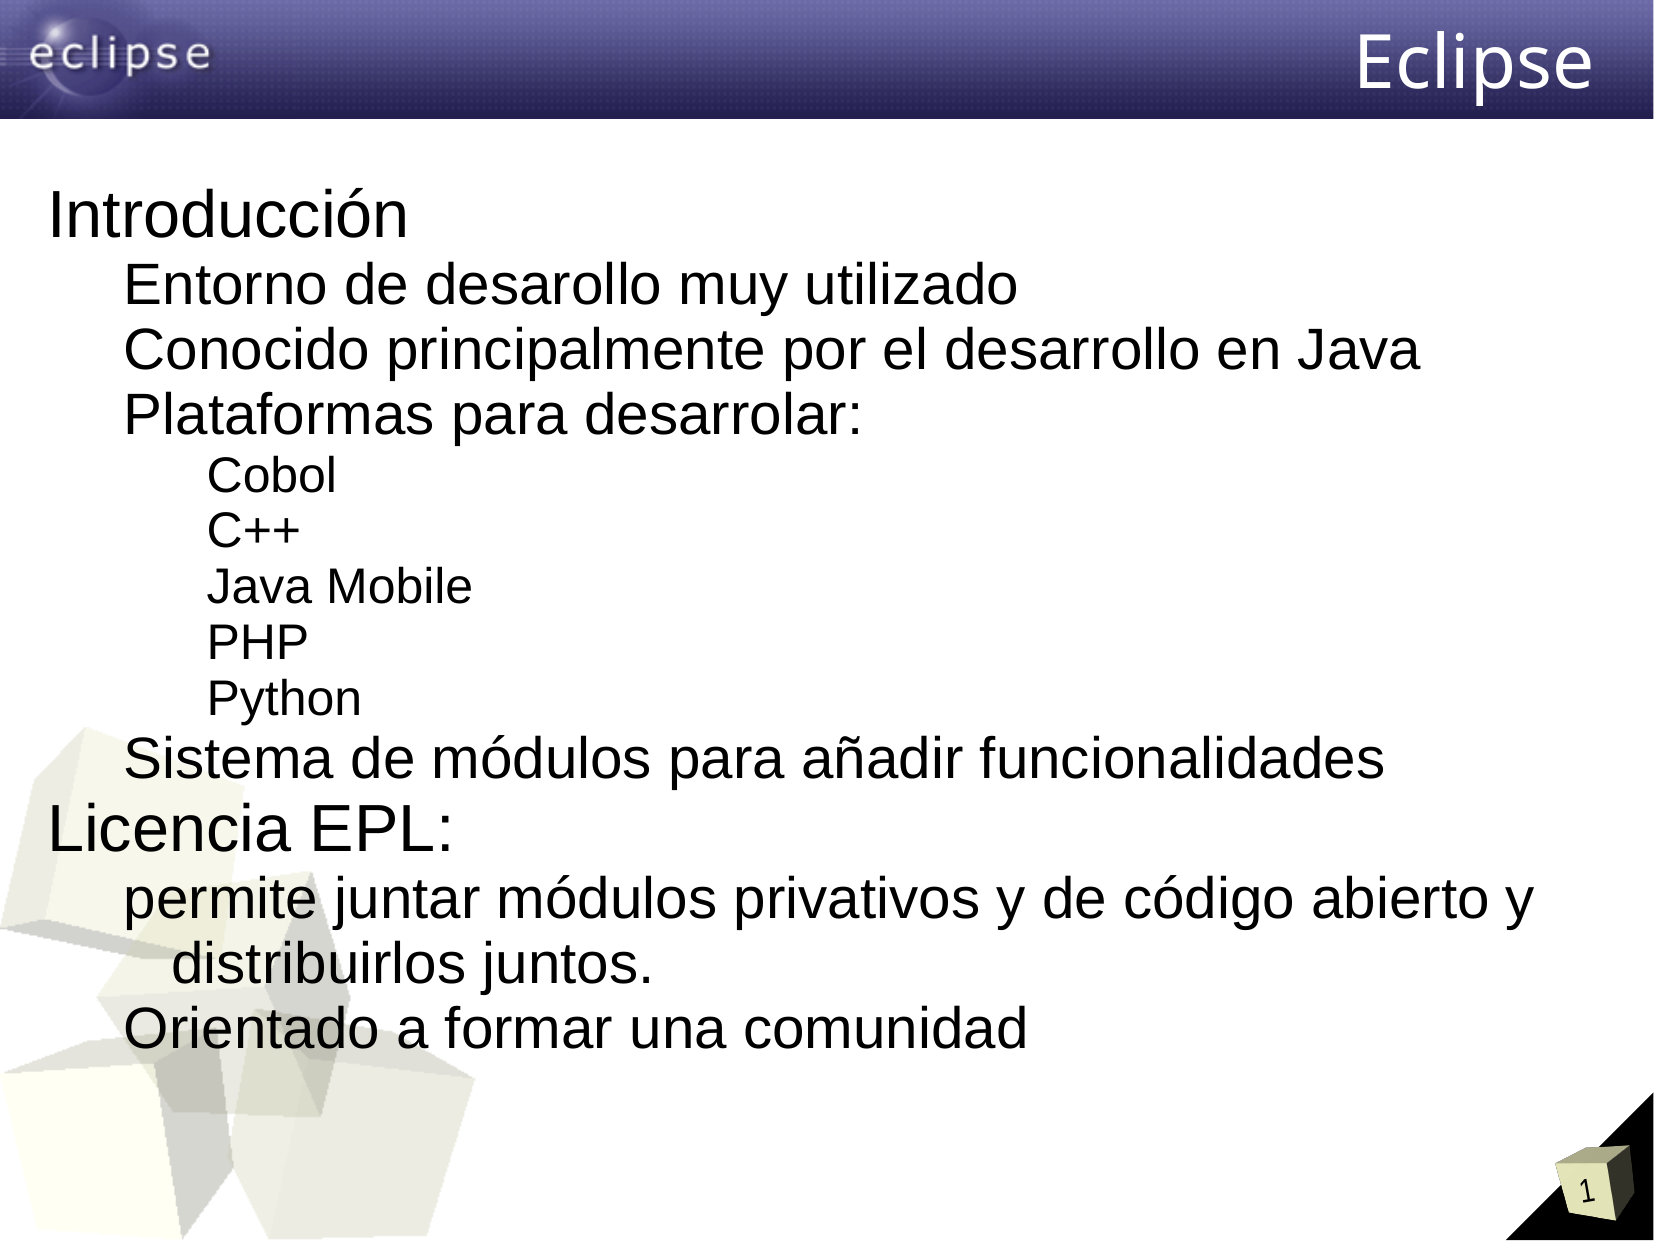

# Eclipse
Introducción
Entorno de desarollo muy utilizado
Conocido principalmente por el desarrollo en Java
Plataformas para desarrolar:
Cobol
C++
Java Mobile
PHP
Python
Sistema de módulos para añadir funcionalidades
Licencia EPL:
permite juntar módulos privativos y de código abierto y distribuirlos juntos.
Orientado a formar una comunidad